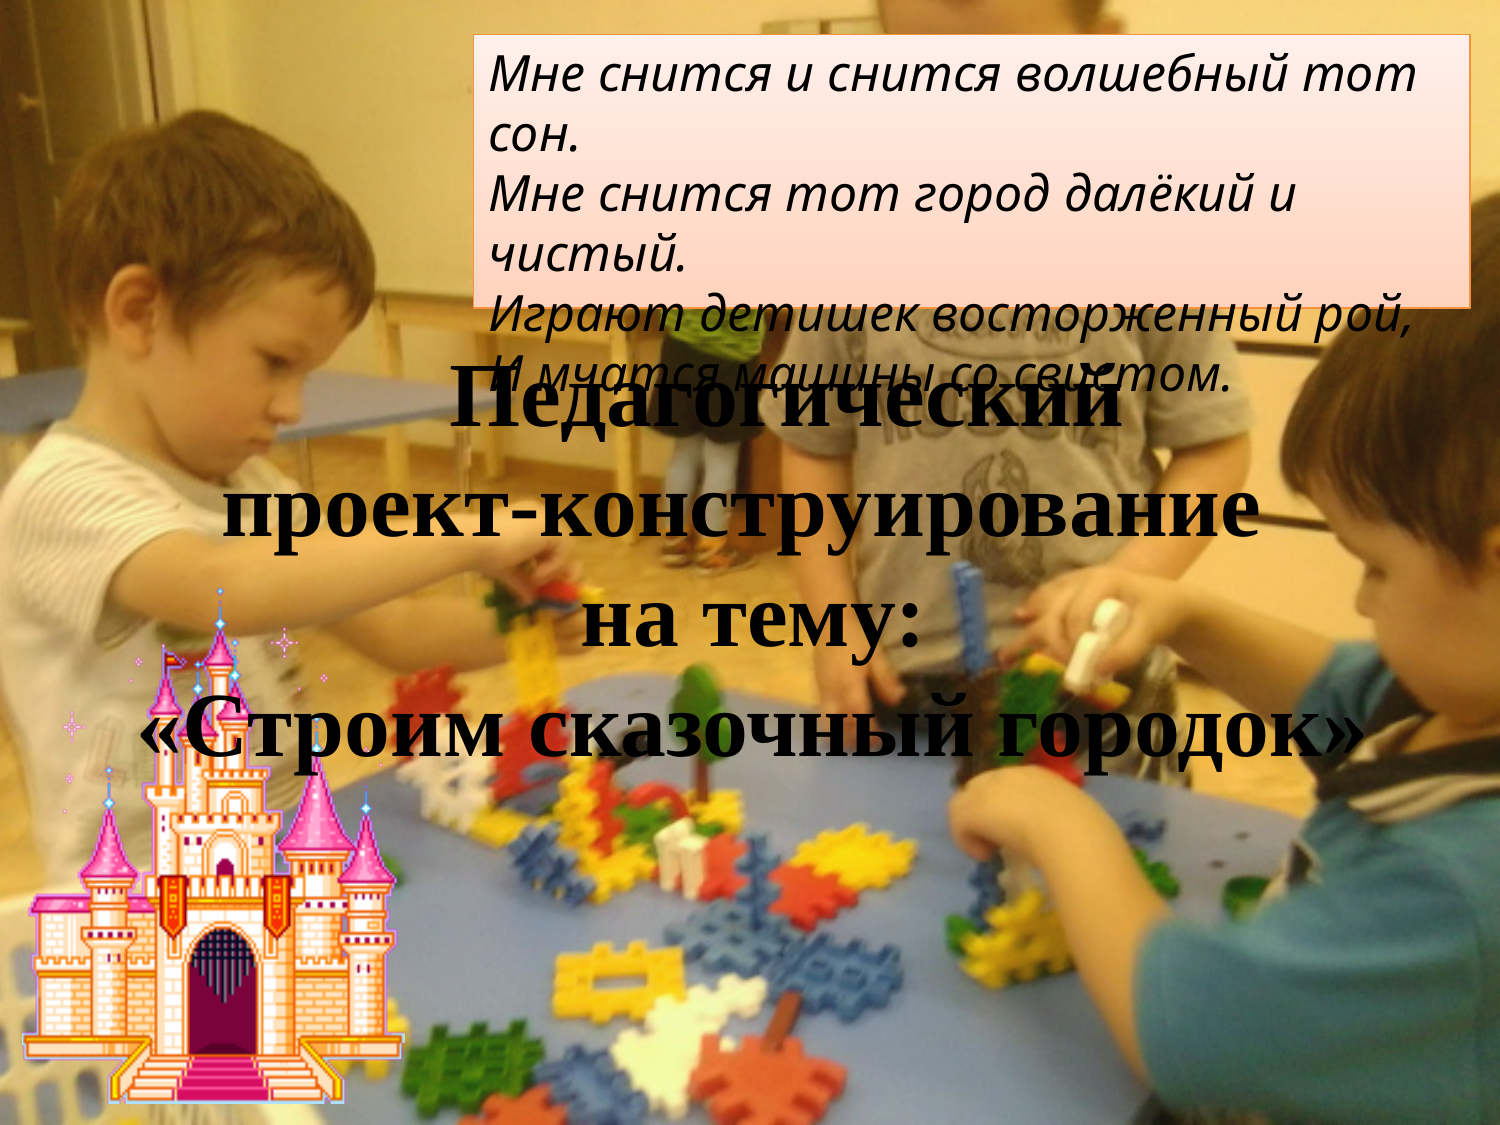

Мне снится и снится волшебный тот сон.
Мне снится тот город далёкий и чистый.
Играют детишек восторженный рой,
И мчатся машины со свистом.
 Педагогический
проект-конструирование
на тему:
«Строим сказочный городок»